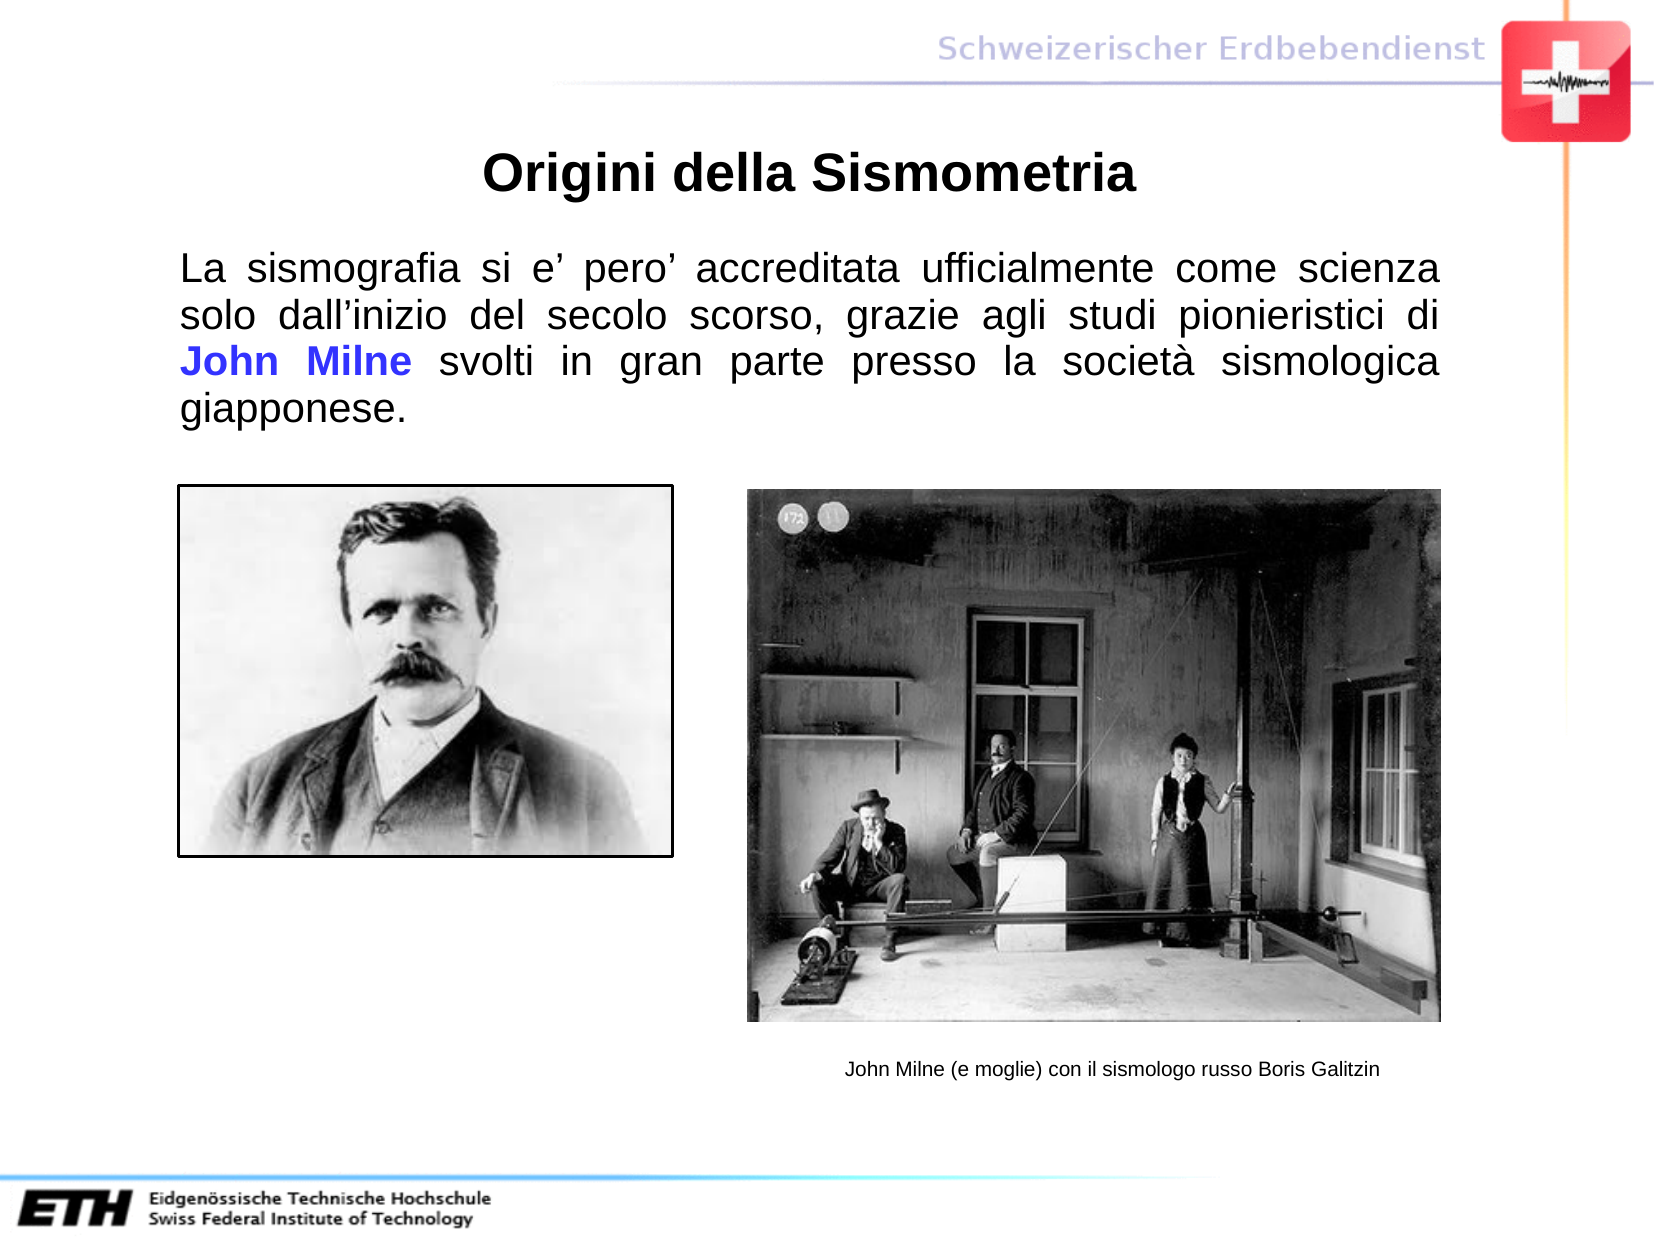

Origini della Sismometria
La sismografia si e’ pero’ accreditata ufficialmente come scienza solo dall’inizio del secolo scorso, grazie agli studi pionieristici di John Milne svolti in gran parte presso la società sismologica giapponese.
John Milne (e moglie) con il sismologo russo Boris Galitzin